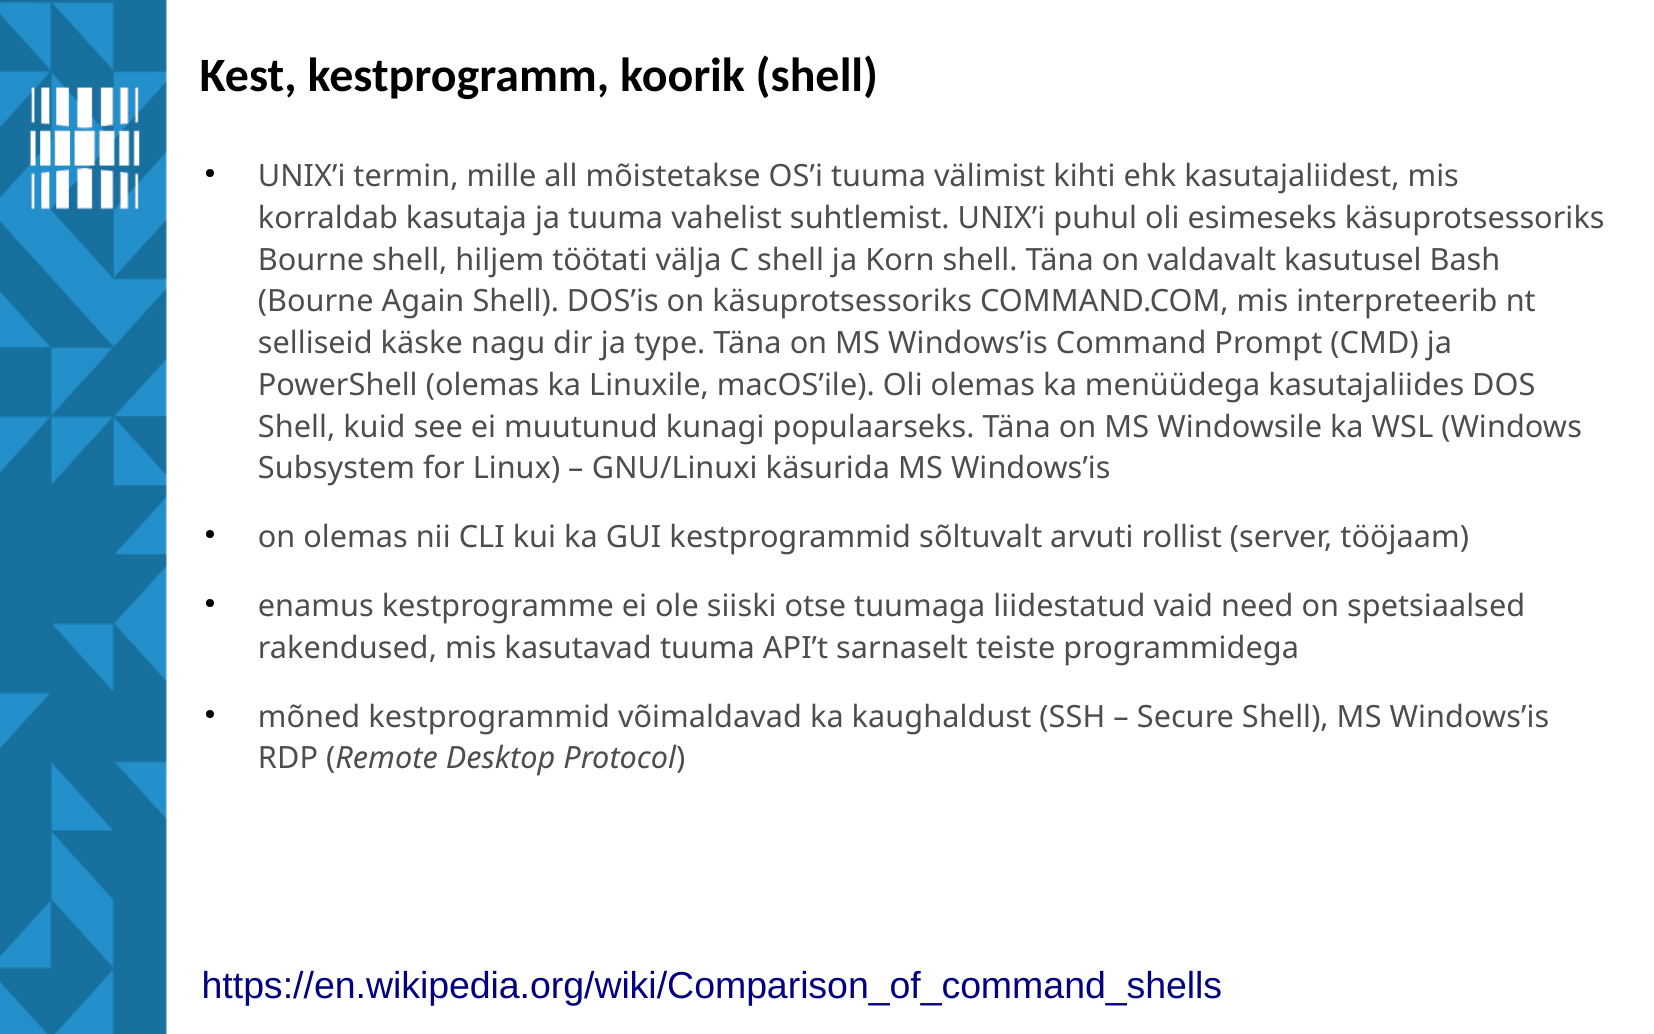

# Kest, kestprogramm, koorik (shell)
UNIX’i termin, mille all mõistetakse OS’i tuuma välimist kihti ehk kasutajaliidest, mis korraldab kasutaja ja tuuma vahelist suhtlemist. UNIX’i puhul oli esimeseks käsuprotsessoriks Bourne shell, hiljem töötati välja C shell ja Korn shell. Täna on valdavalt kasutusel Bash (Bourne Again Shell). DOS’is on käsuprotsessoriks COMMAND.COM, mis interpreteerib nt selliseid käske nagu dir ja type. Täna on MS Windows’is Command Prompt (CMD) ja PowerShell (olemas ka Linuxile, macOS’ile). Oli olemas ka menüüdega kasutajaliides DOS Shell, kuid see ei muutunud kunagi populaarseks. Täna on MS Windowsile ka WSL (Windows Subsystem for Linux) – GNU/Linuxi käsurida MS Windows’is
on olemas nii CLI kui ka GUI kestprogrammid sõltuvalt arvuti rollist (server, tööjaam)
enamus kestprogramme ei ole siiski otse tuumaga liidestatud vaid need on spetsiaalsed rakendused, mis kasutavad tuuma API’t sarnaselt teiste programmidega
mõned kestprogrammid võimaldavad ka kaughaldust (SSH – Secure Shell), MS Windows’is RDP (Remote Desktop Protocol)
https://en.wikipedia.org/wiki/Comparison_of_command_shells